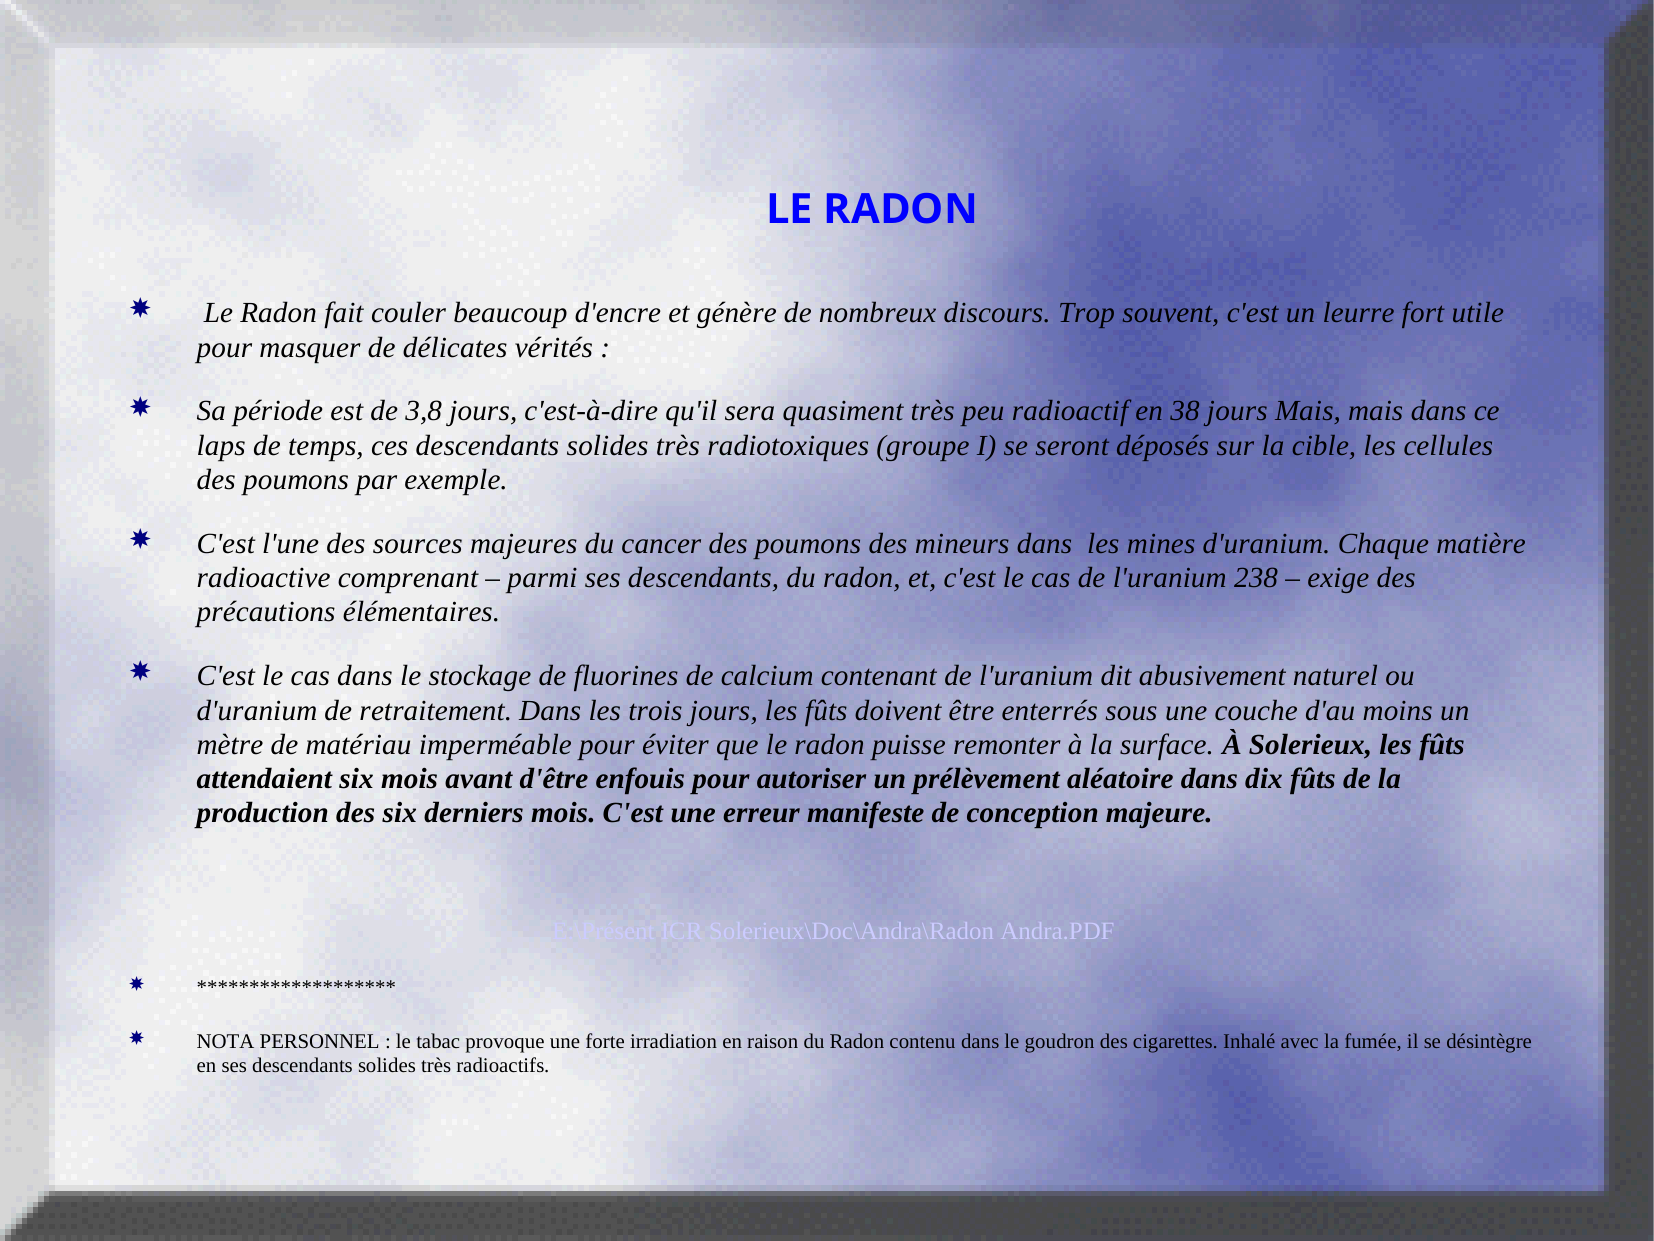

# LE RADON
 Le Radon fait couler beaucoup d'encre et génère de nombreux discours. Trop souvent, c'est un leurre fort utile pour masquer de délicates vérités :
Sa période est de 3,8 jours, c'est-à-dire qu'il sera quasiment très peu radioactif en 38 jours Mais, mais dans ce laps de temps, ces descendants solides très radiotoxiques (groupe I) se seront déposés sur la cible, les cellules des poumons par exemple.
C'est l'une des sources majeures du cancer des poumons des mineurs dans les mines d'uranium. Chaque matière radioactive comprenant – parmi ses descendants, du radon, et, c'est le cas de l'uranium 238 – exige des précautions élémentaires.
C'est le cas dans le stockage de fluorines de calcium contenant de l'uranium dit abusivement naturel ou d'uranium de retraitement. Dans les trois jours, les fûts doivent être enterrés sous une couche d'au moins un mètre de matériau imperméable pour éviter que le radon puisse remonter à la surface. À Solerieux, les fûts attendaient six mois avant d'être enfouis pour autoriser un prélèvement aléatoire dans dix fûts de la production des six derniers mois. C'est une erreur manifeste de conception majeure.
 E:\Présent ICR Solerieux\Doc\Andra\Radon Andra.PDF
*******************
NOTA PERSONNEL : le tabac provoque une forte irradiation en raison du Radon contenu dans le goudron des cigarettes. Inhalé avec la fumée, il se désintègre en ses descendants solides très radioactifs.